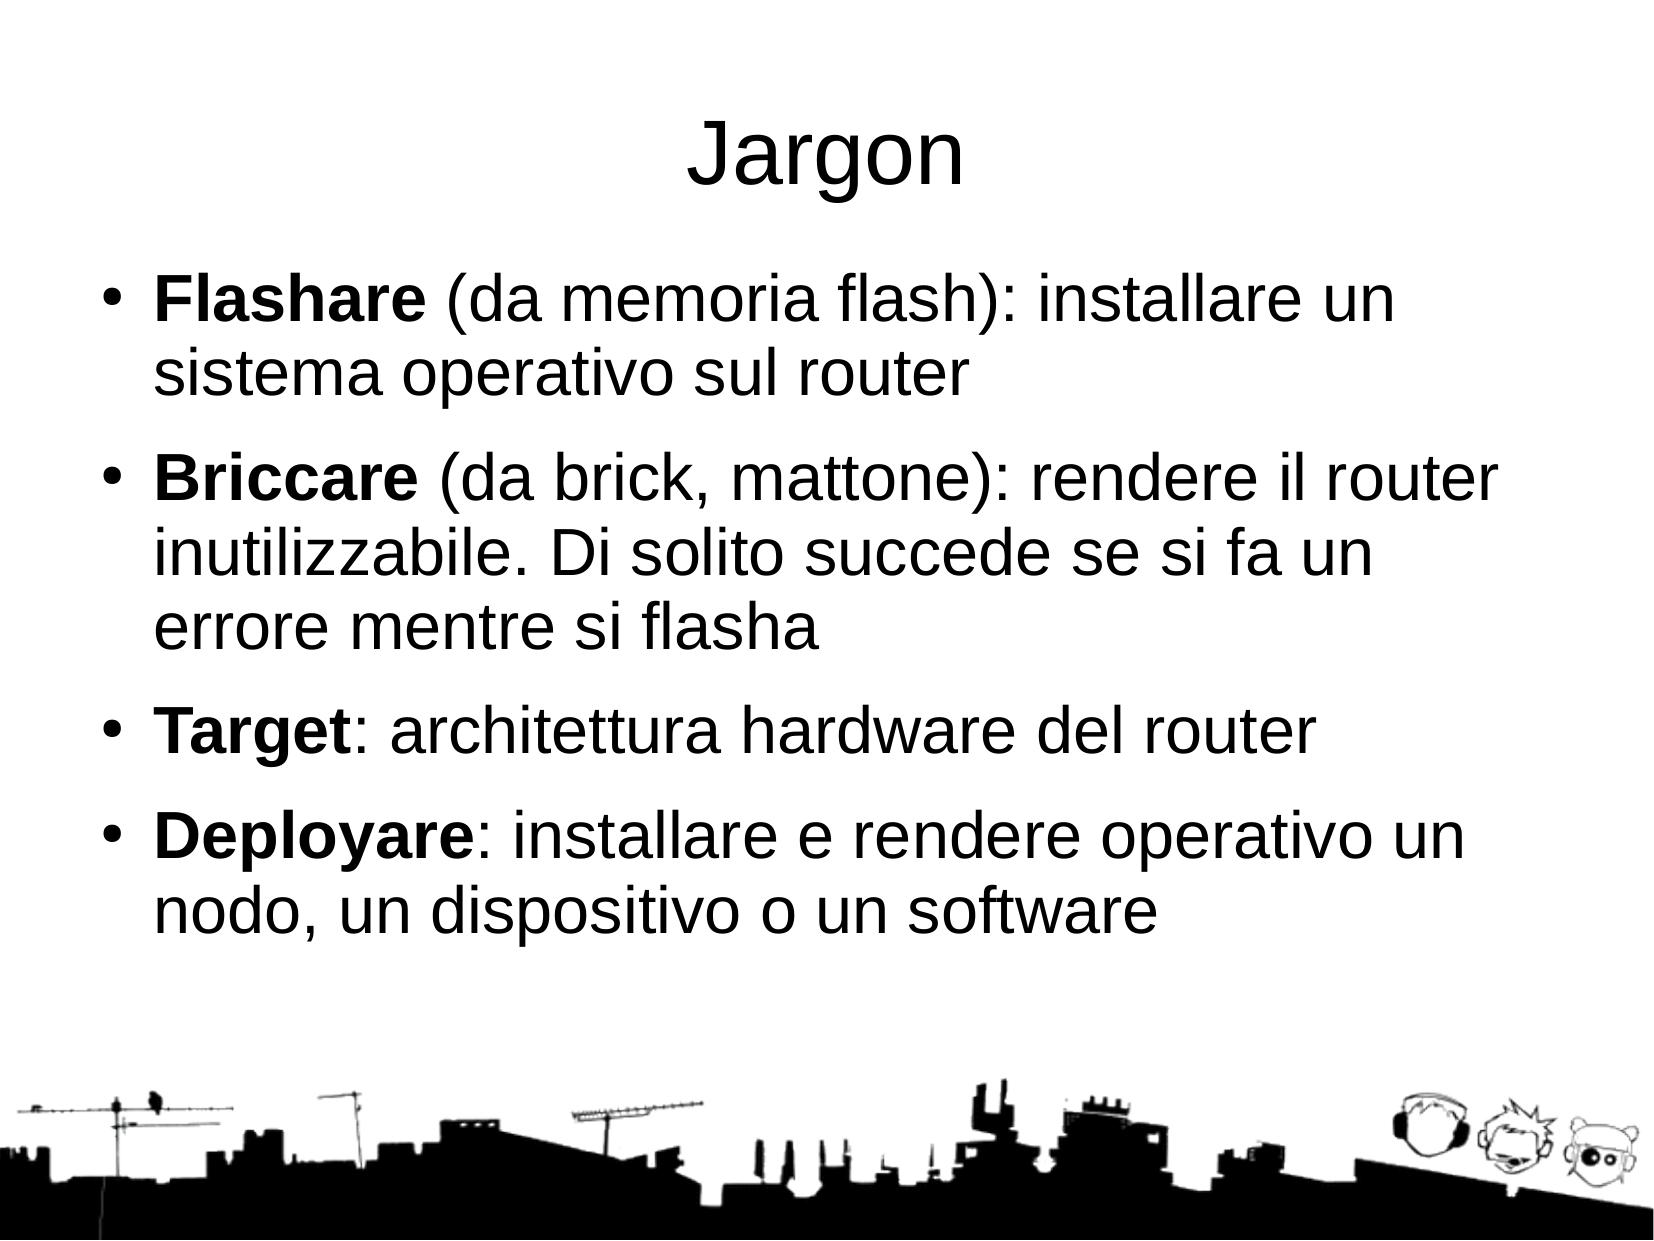

# Jargon
Flashare (da memoria flash): installare un sistema operativo sul router
Briccare (da brick, mattone): rendere il router inutilizzabile. Di solito succede se si fa un errore mentre si flasha
Target: architettura hardware del router
Deployare: installare e rendere operativo un nodo, un dispositivo o un software